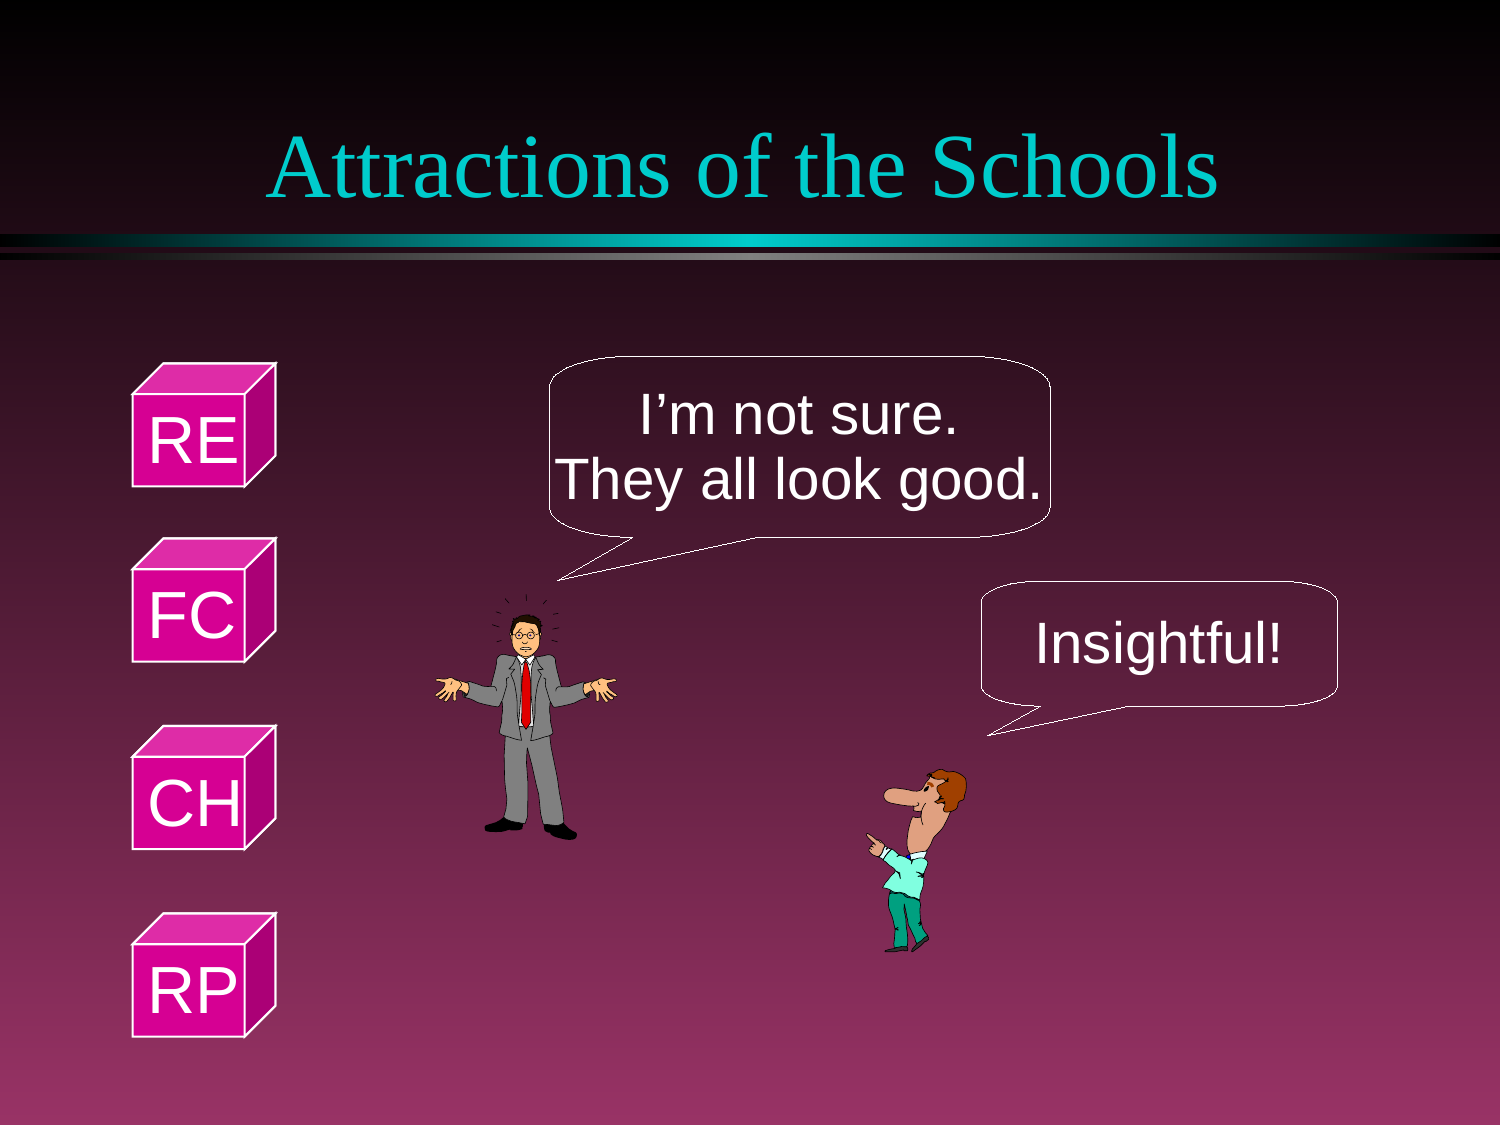

# Attractions of the Schools
I’m not sure.
They all look good.
RE
FC
Insightful!
CH
RP